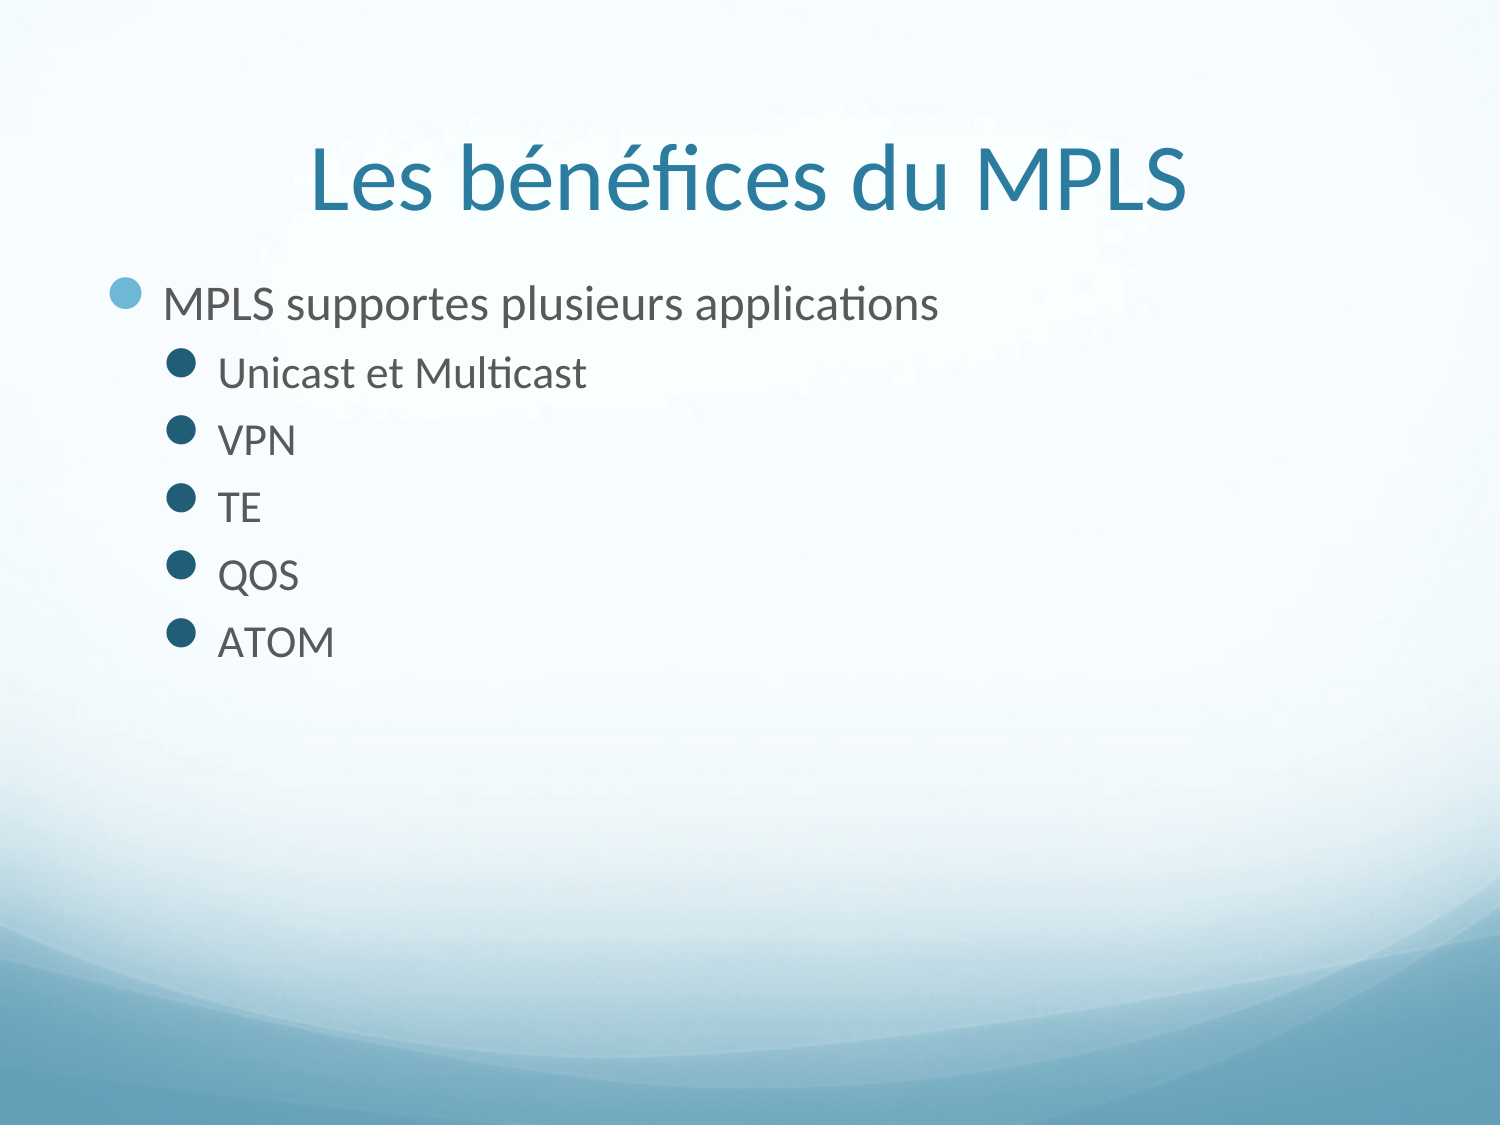

# Les bénéfices du MPLS
MPLS supportes plusieurs applications
Unicast et Multicast
VPN
TE
QOS
ATOM